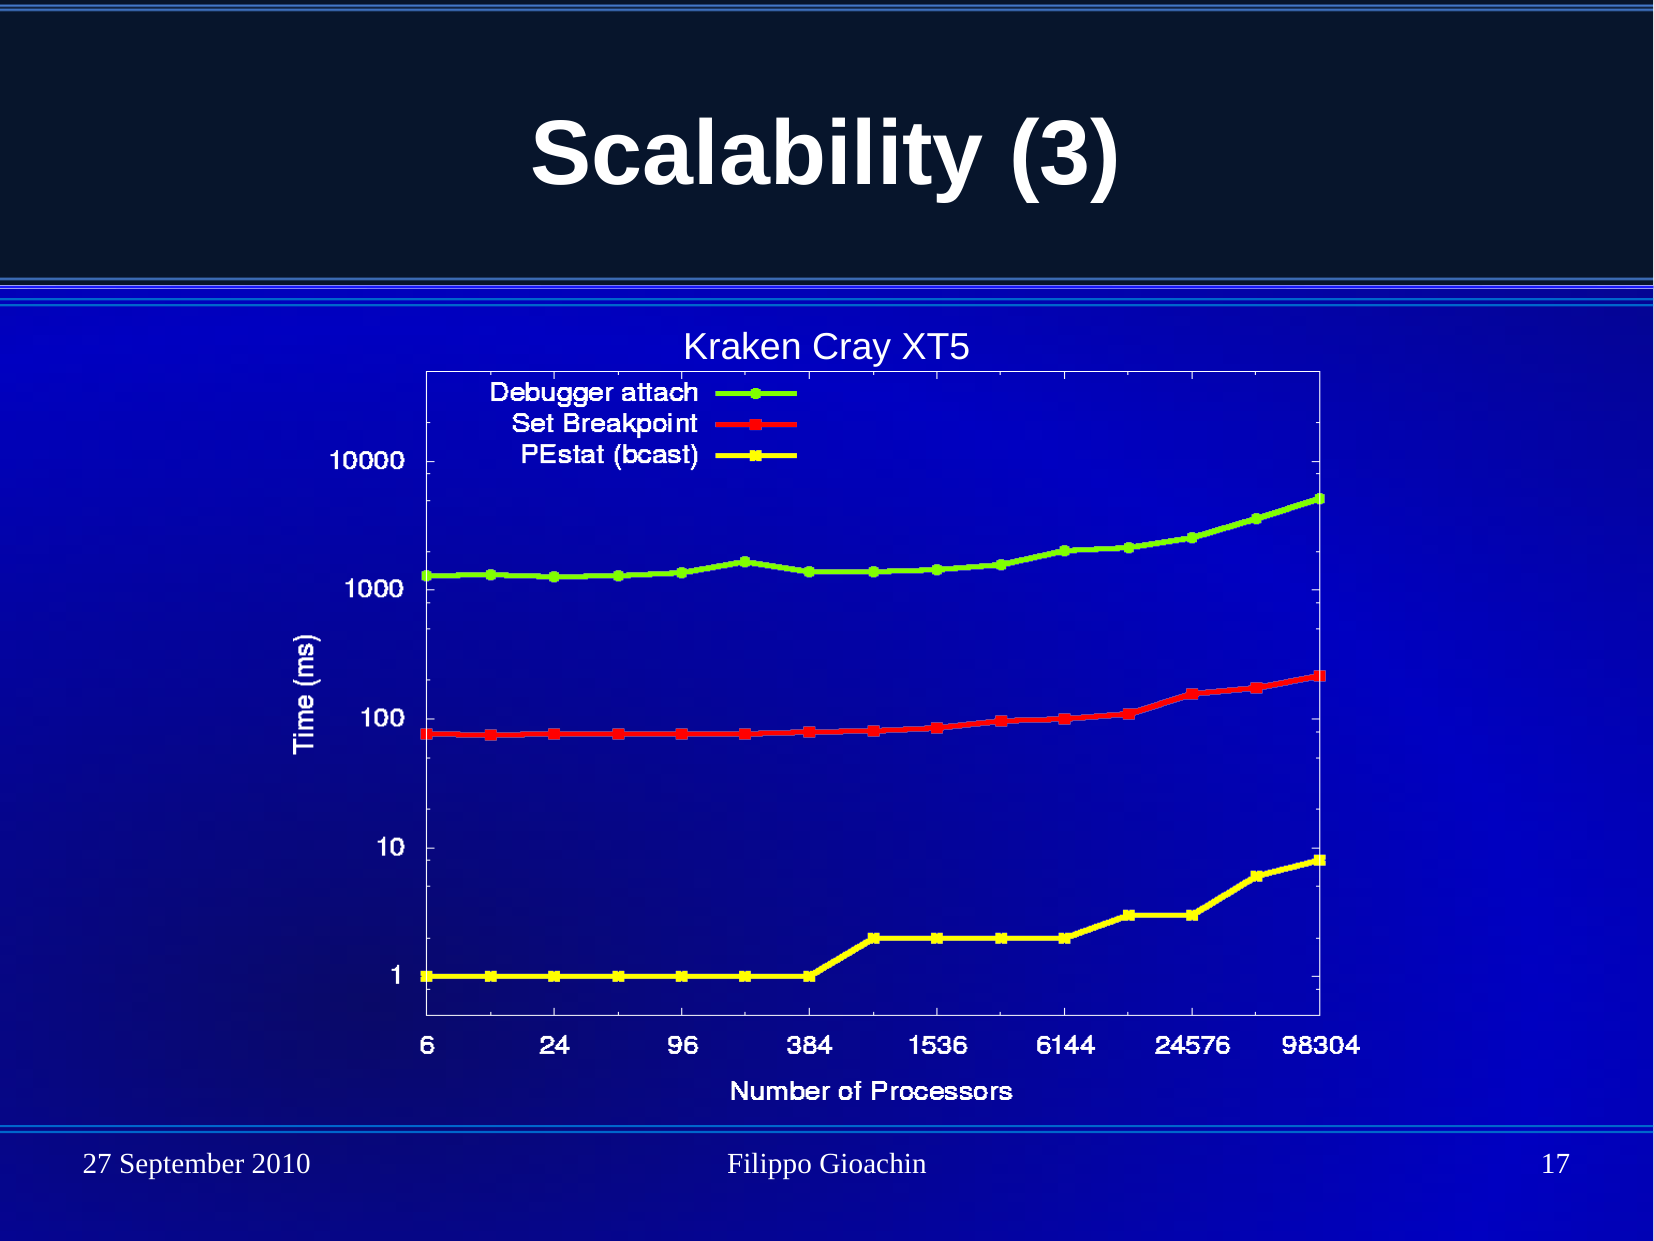

# Scalability (3)
Kraken Cray XT5
27 September 2010
Filippo Gioachin
17